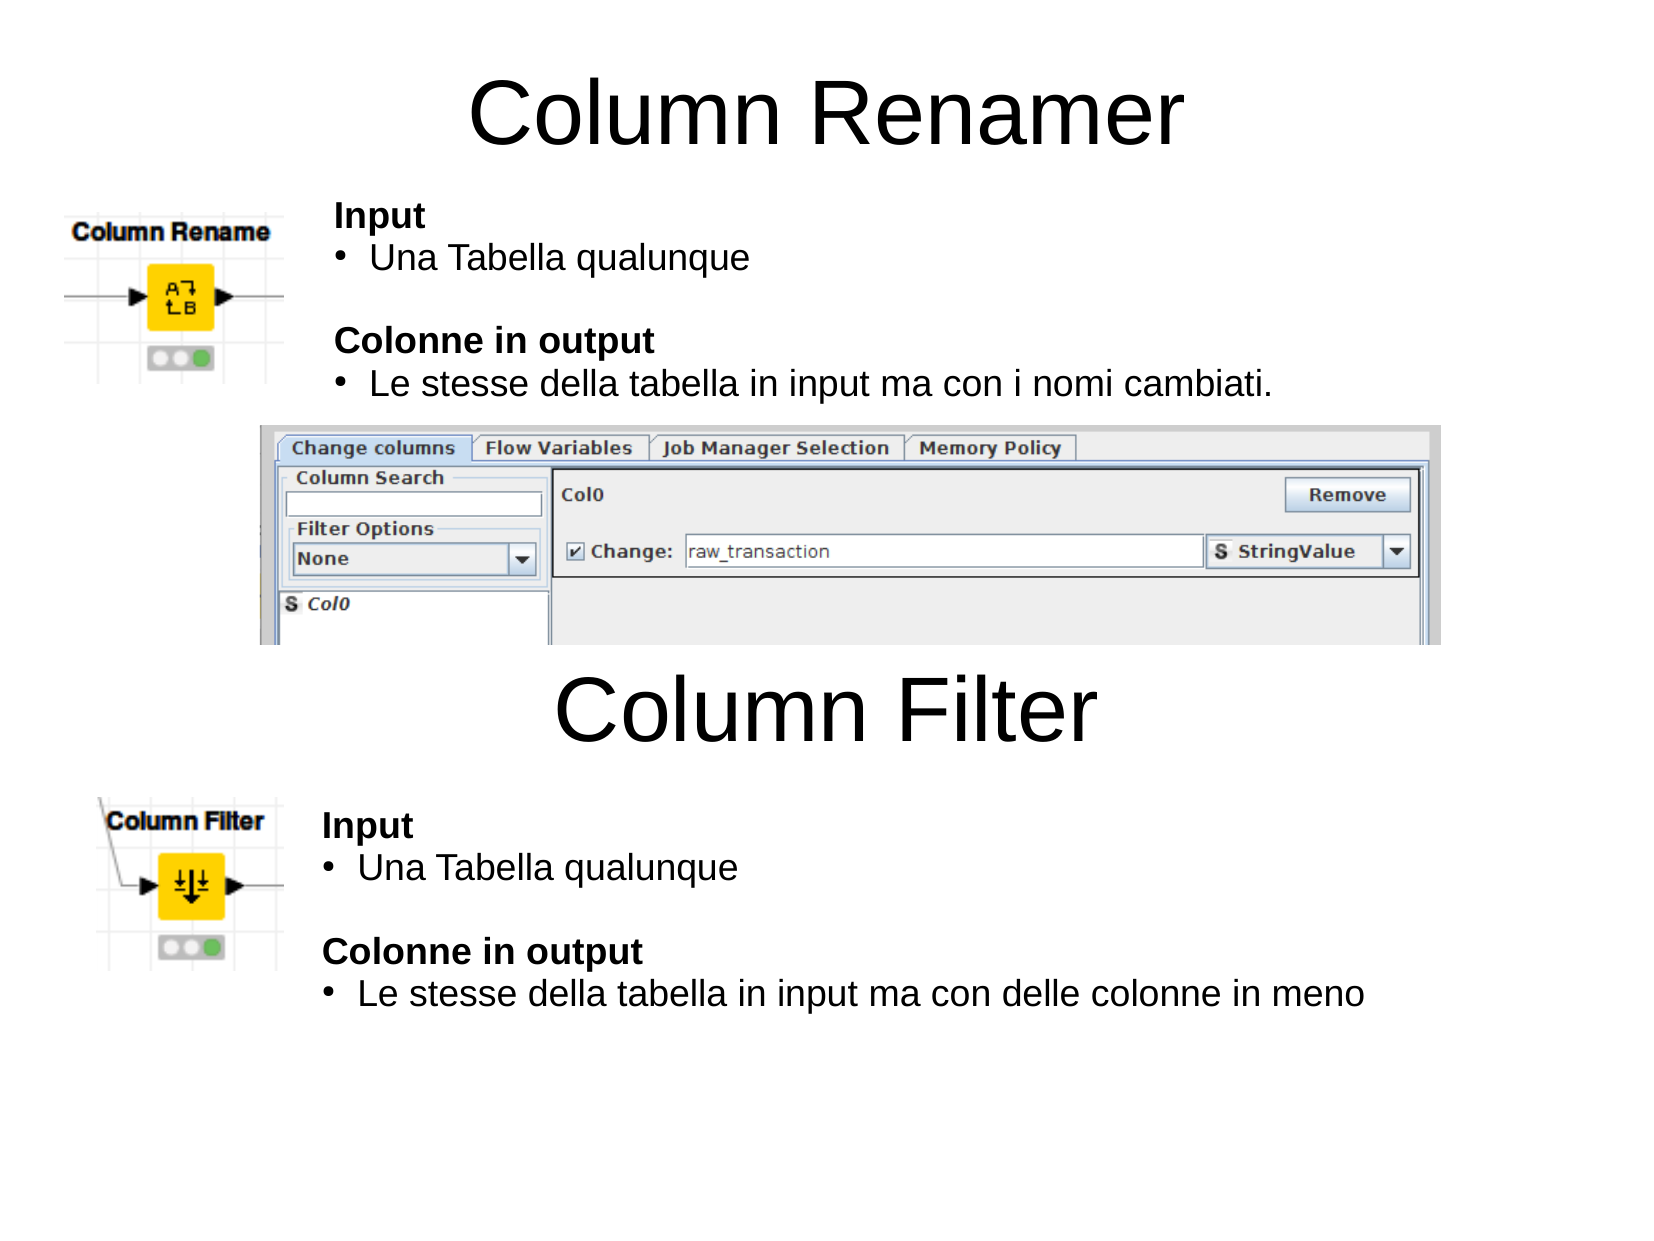

# Column Renamer
Input
Una Tabella qualunque
Colonne in output
Le stesse della tabella in input ma con i nomi cambiati.
Column Filter
Input
Una Tabella qualunque
Colonne in output
Le stesse della tabella in input ma con delle colonne in meno